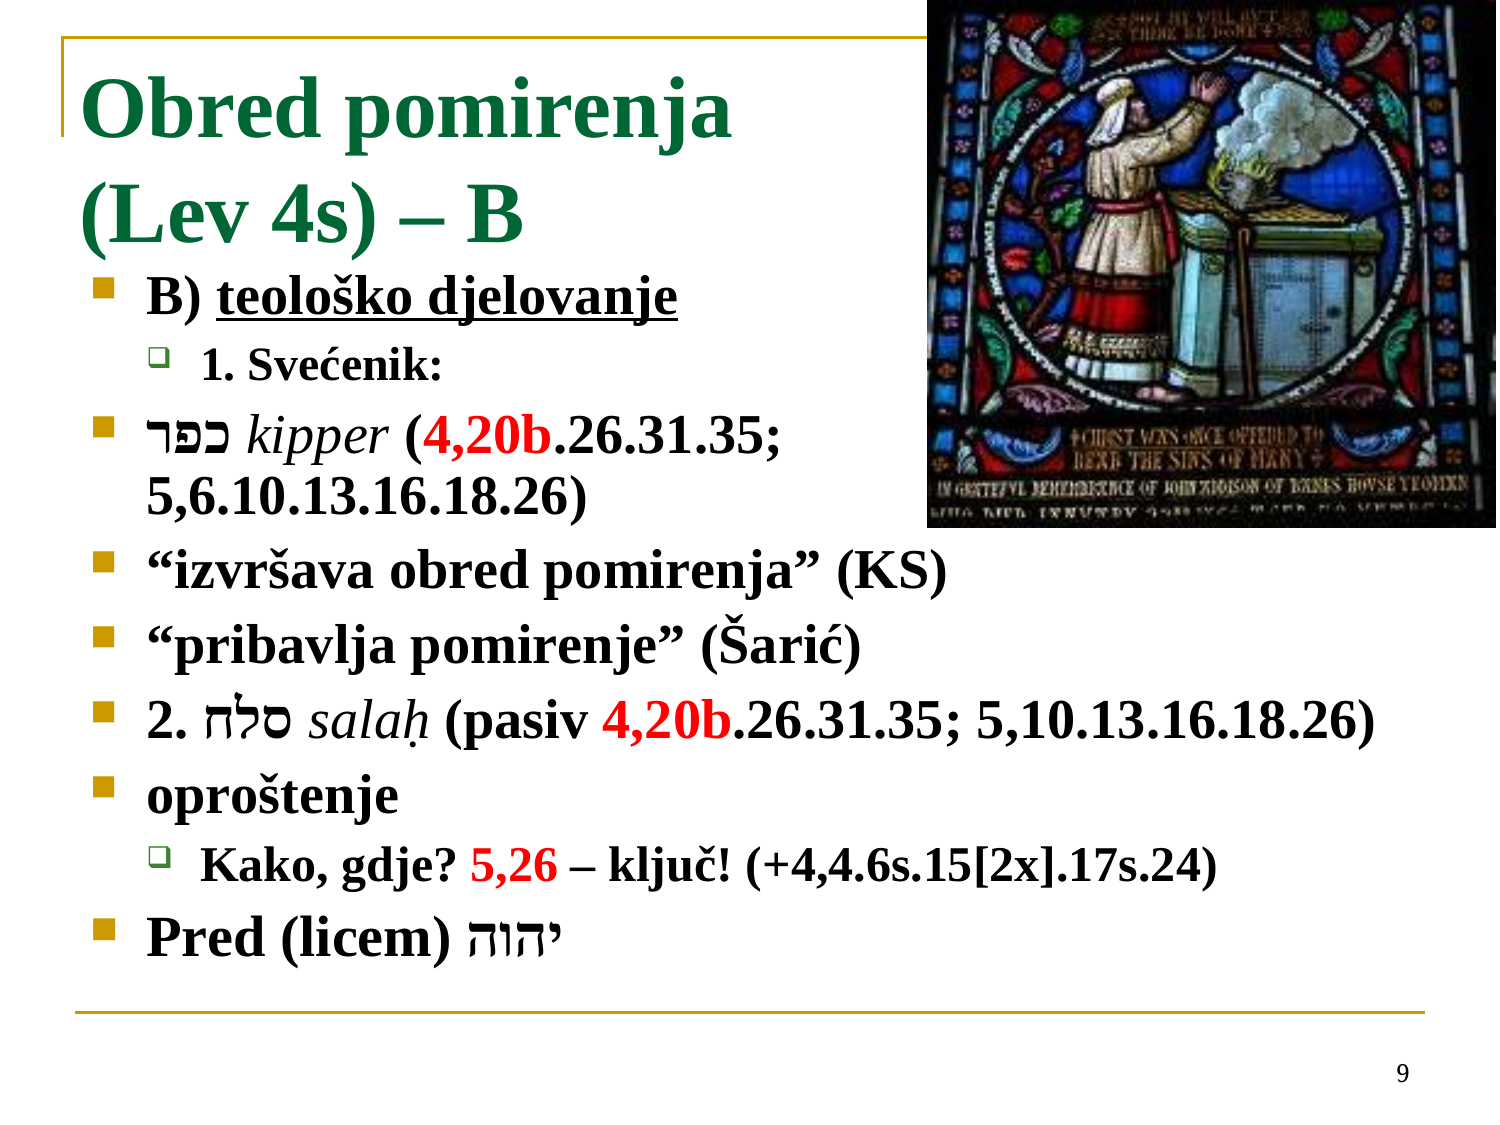

# Obred pomirenja (Lev 4s) – B
B) teološko djelovanje
1. Svećenik:
כפר kipper (4,20b.26.31.35;
5,6.10.13.16.18.26)
“izvršava obred pomirenja” (KS)
“pribavlja pomirenje” (Šarić)
2. סלח salaḥ (pasiv 4,20b.26.31.35; 5,10.13.16.18.26)
oproštenje
Kako, gdje? 5,26 – ključ! (+4,4.6s.15[2x].17s.24)
Pred (licem) יהוה